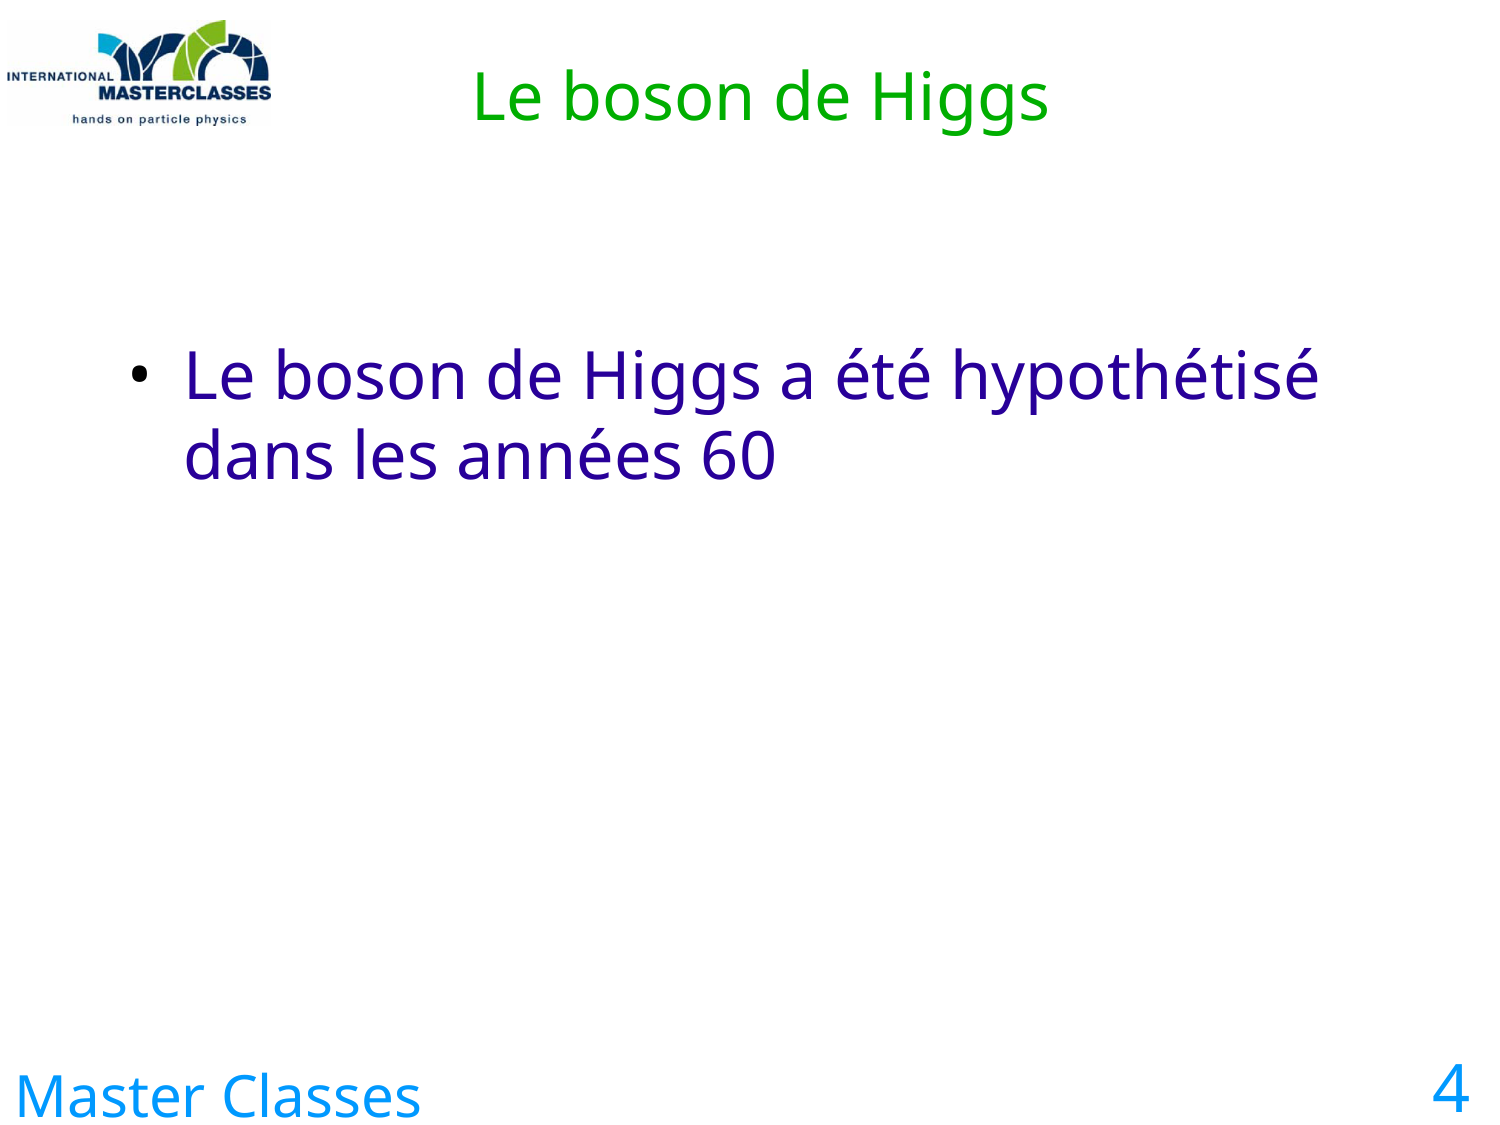

# Le boson de Higgs
Le boson de Higgs a été hypothétisé dans les années 60
45
Master Classes 2013